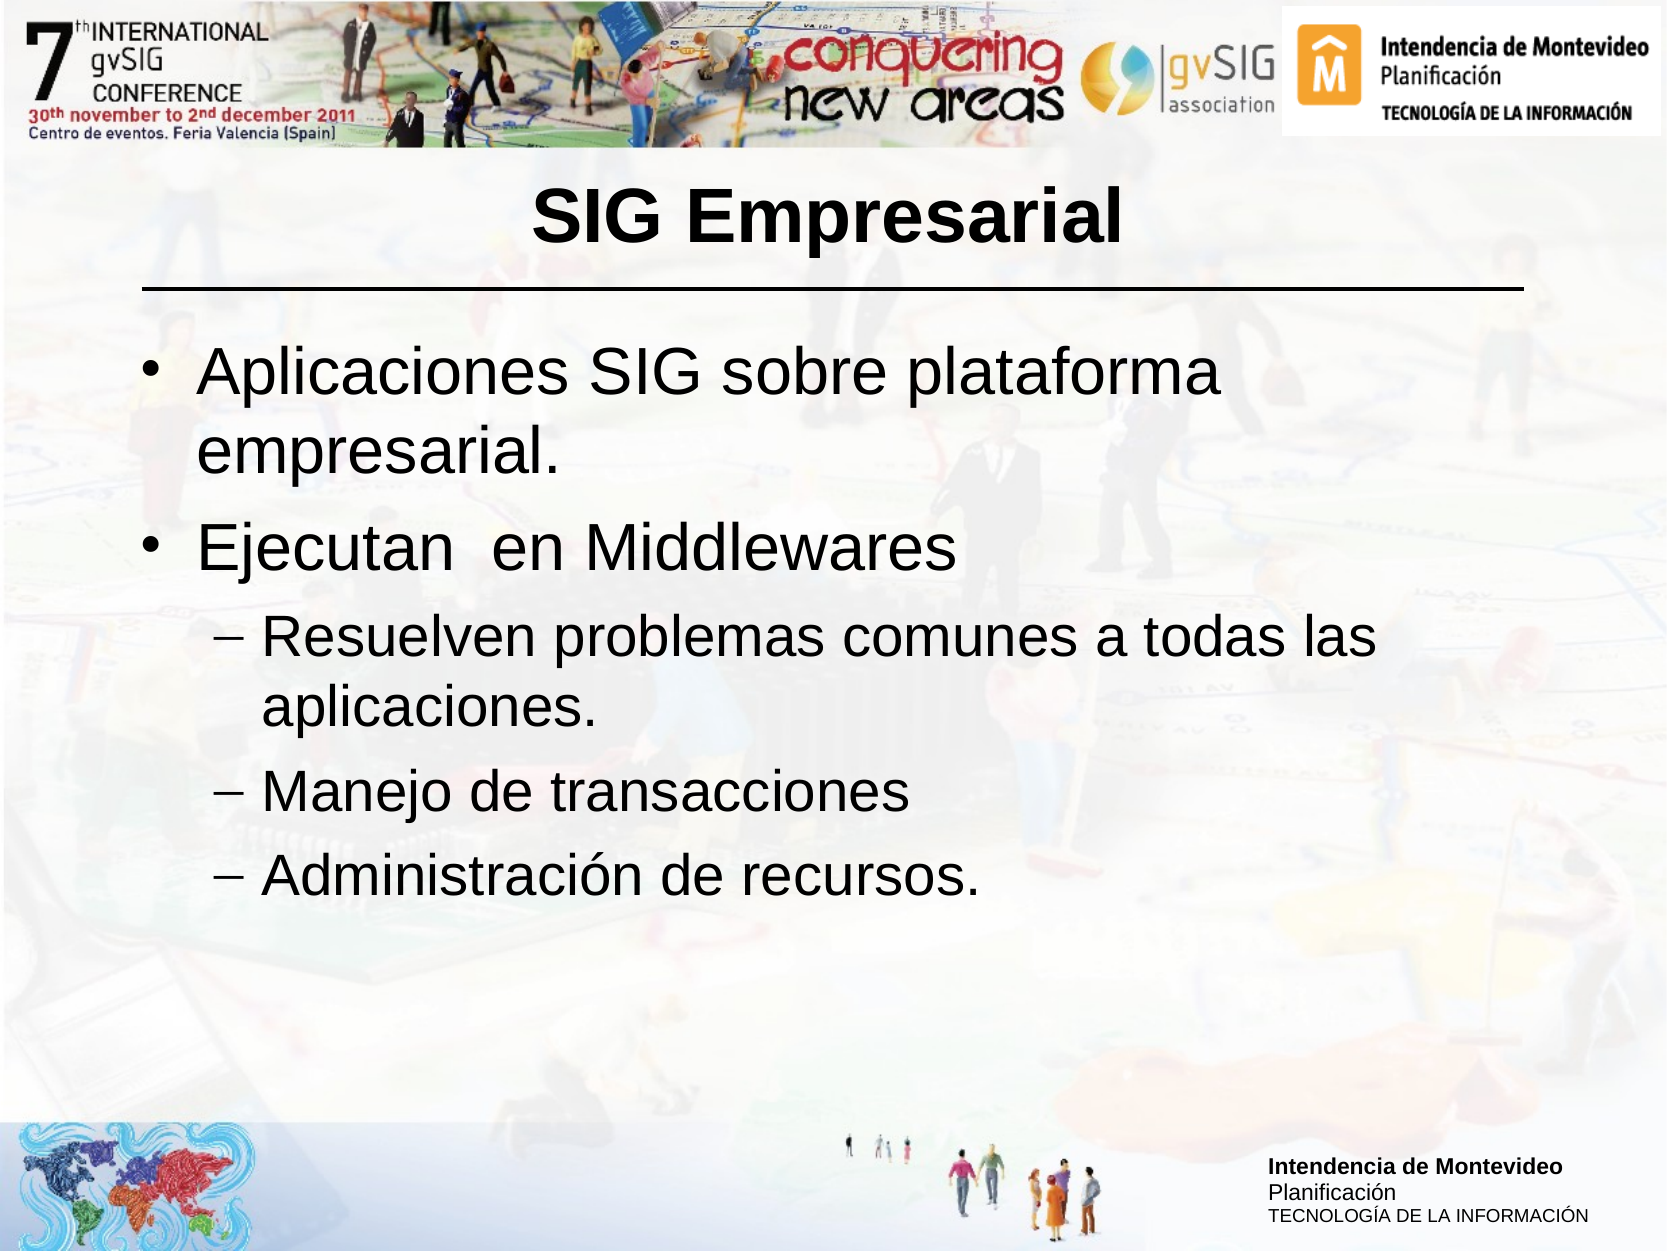

# SIG Empresarial
Aplicaciones SIG sobre plataforma empresarial.
Ejecutan en Middlewares
Resuelven problemas comunes a todas las aplicaciones.
Manejo de transacciones
Administración de recursos.